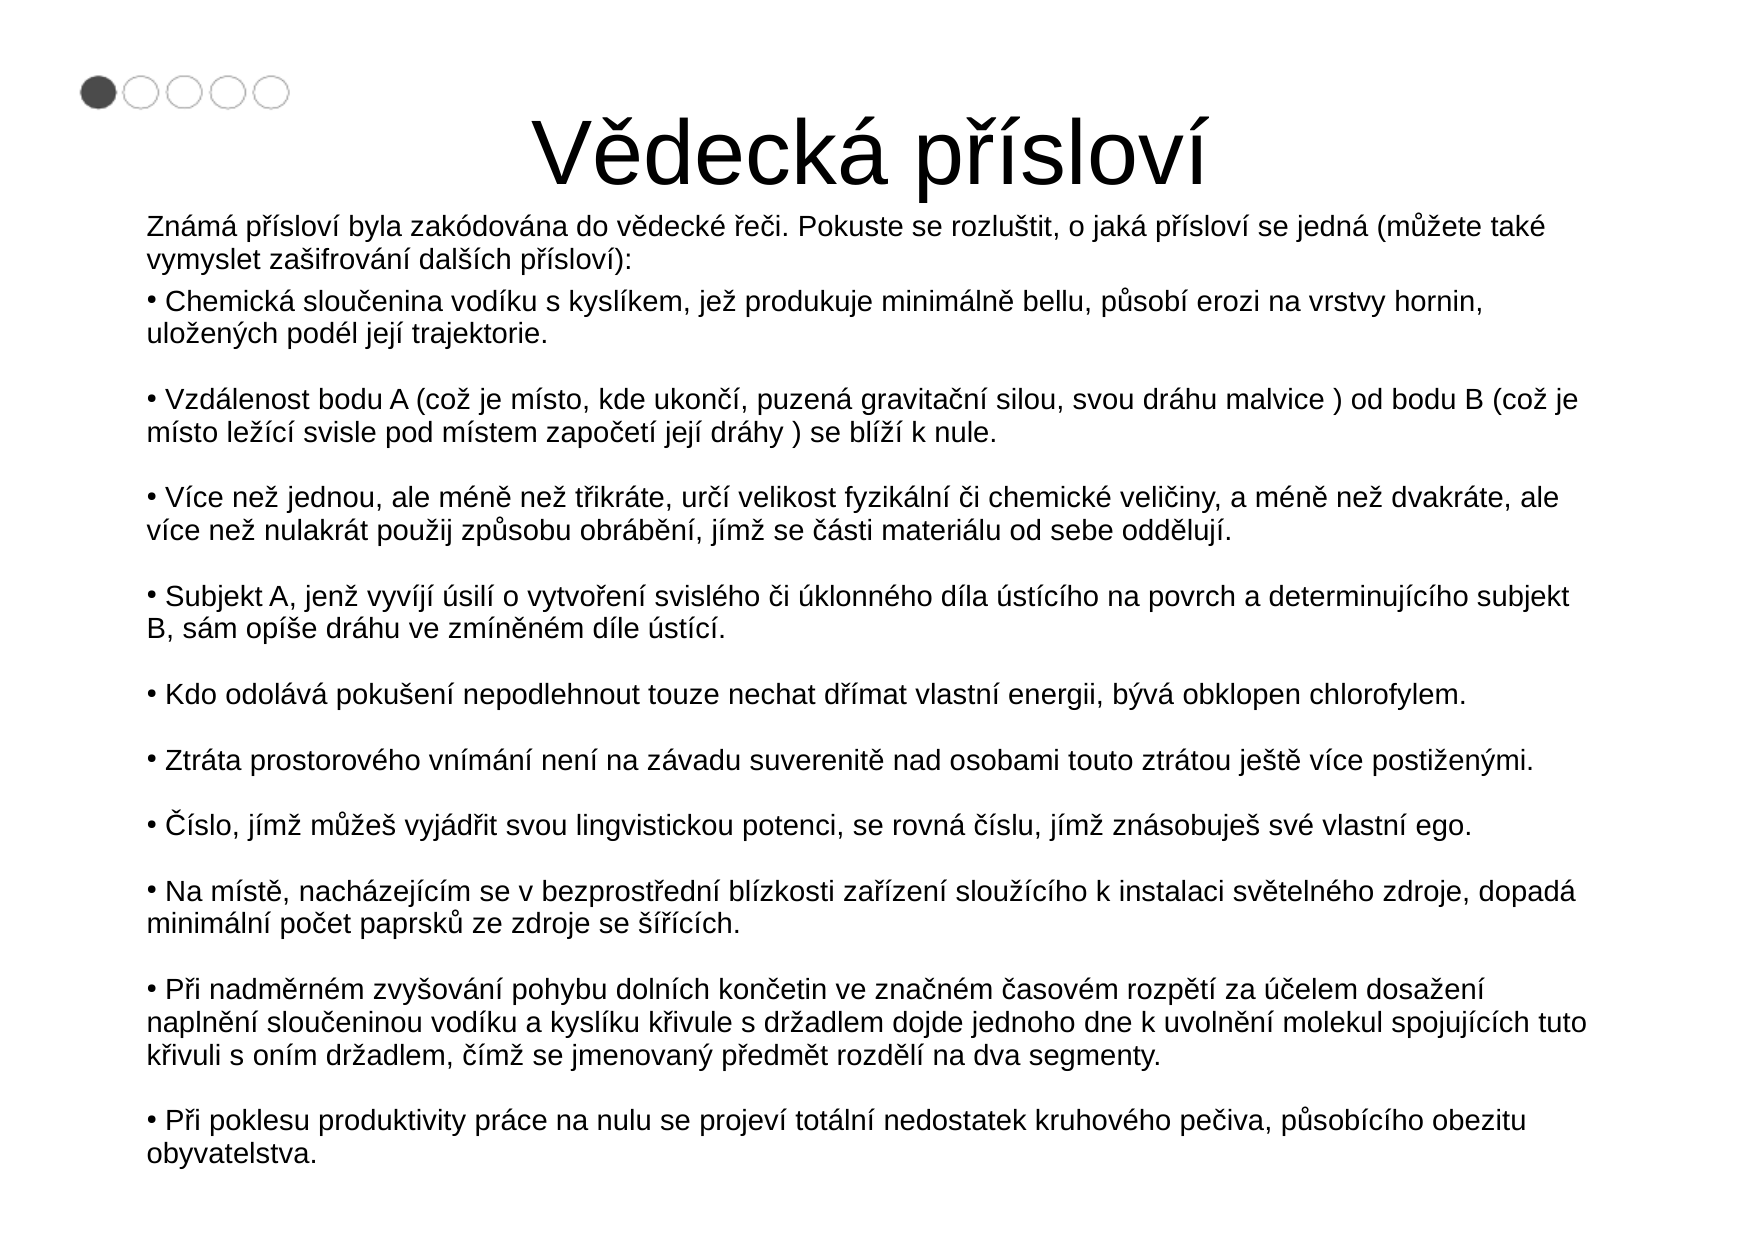

# Vědecká přísloví
Známá přísloví byla zakódována do vědecké řeči. Pokuste se rozluštit, o jaká přísloví se jedná (můžete také vymyslet zašifrování dalších přísloví):
 Chemická sloučenina vodíku s kyslíkem, jež produkuje minimálně bellu, působí erozi na vrstvy hornin, uložených podél její trajektorie.
 Vzdálenost bodu A (což je místo, kde ukončí, puzená gravitační silou, svou dráhu malvice ) od bodu B (což je místo ležící svisle pod místem započetí její dráhy ) se blíží k nule.
 Více než jednou, ale méně než třikráte, určí velikost fyzikální či chemické veličiny, a méně než dvakráte, ale více než nulakrát použij způsobu obrábění, jímž se části materiálu od sebe oddělují.
 Subjekt A, jenž vyvíjí úsilí o vytvoření svislého či úklonného díla ústícího na povrch a determinujícího subjekt B, sám opíše dráhu ve zmíněném díle ústící.
 Kdo odolává pokušení nepodlehnout touze nechat dřímat vlastní energii, bývá obklopen chlorofylem.
 Ztráta prostorového vnímání není na závadu suverenitě nad osobami touto ztrátou ještě více postiženými.
 Číslo, jímž můžeš vyjádřit svou lingvistickou potenci, se rovná číslu, jímž znásobuješ své vlastní ego.
 Na místě, nacházejícím se v bezprostřední blízkosti zařízení sloužícího k instalaci světelného zdroje, dopadá minimální počet paprsků ze zdroje se šířících.
 Při nadměrném zvyšování pohybu dolních končetin ve značném časovém rozpětí za účelem dosažení naplnění sloučeninou vodíku a kyslíku křivule s držadlem dojde jednoho dne k uvolnění molekul spojujících tuto křivuli s oním držadlem, čímž se jmenovaný předmět rozdělí na dva segmenty.
 Při poklesu produktivity práce na nulu se projeví totální nedostatek kruhového pečiva, působícího obezitu obyvatelstva.